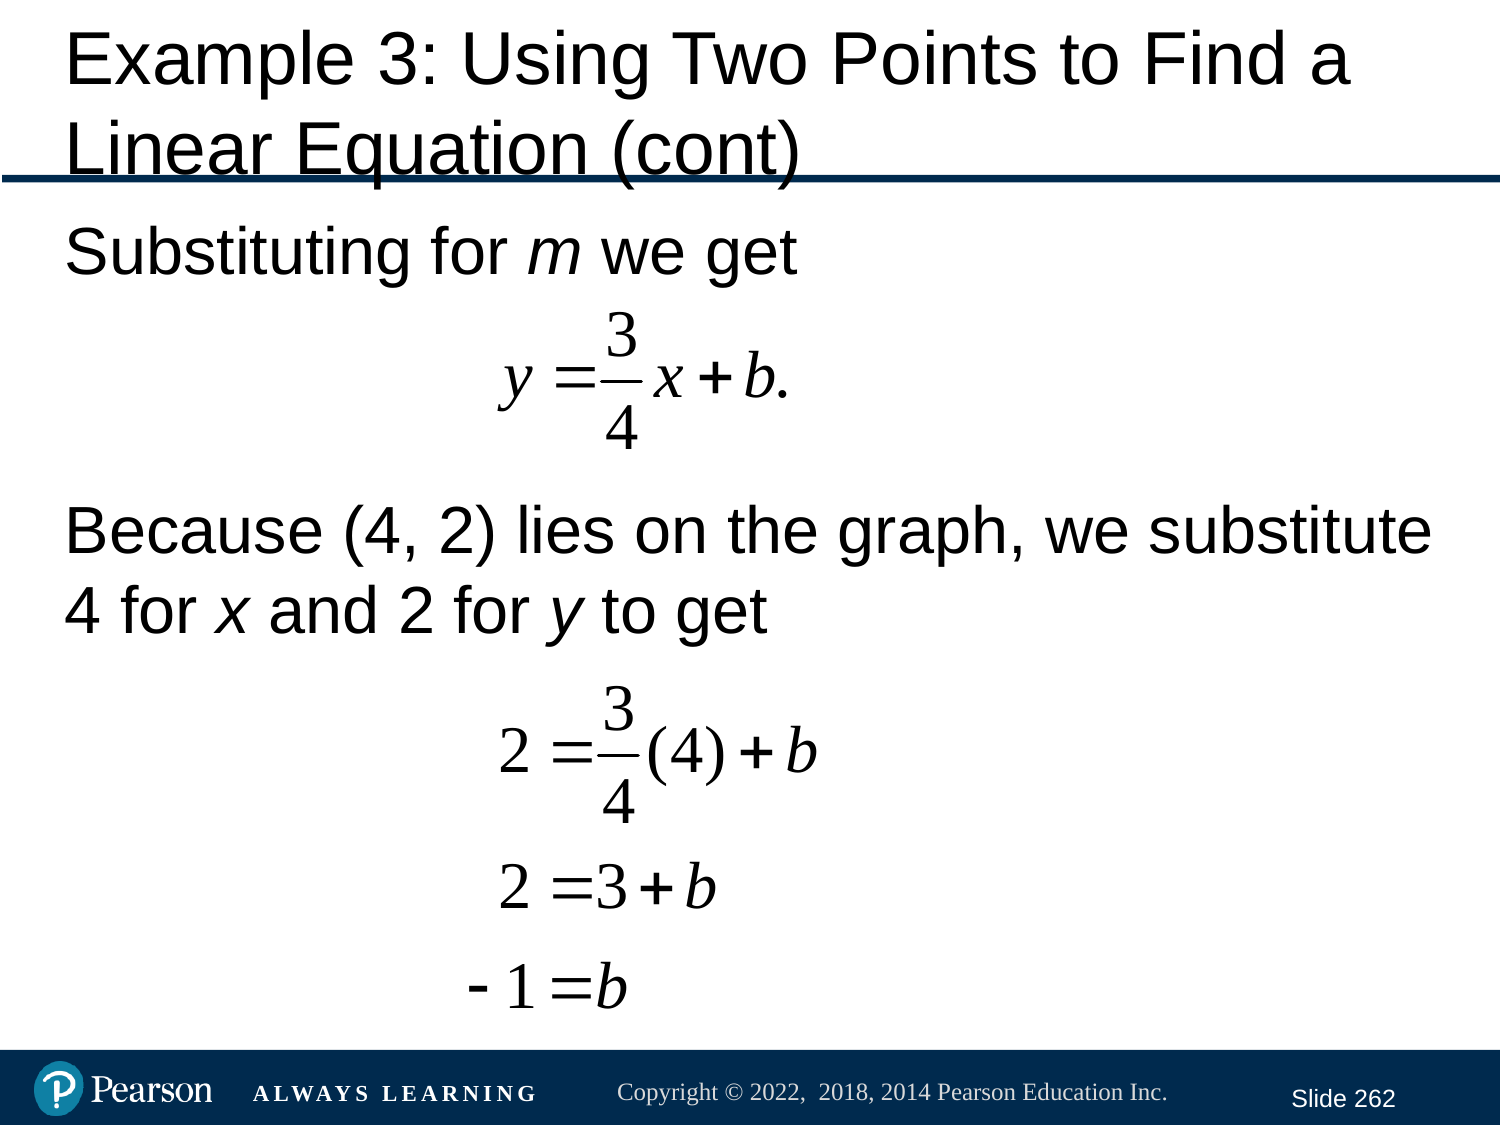

# Example 3: Using Two Points to Find a Linear Equation (cont)
Substituting for m we get
Because (4, 2) lies on the graph, we substitute 4 for x and 2 for y to get